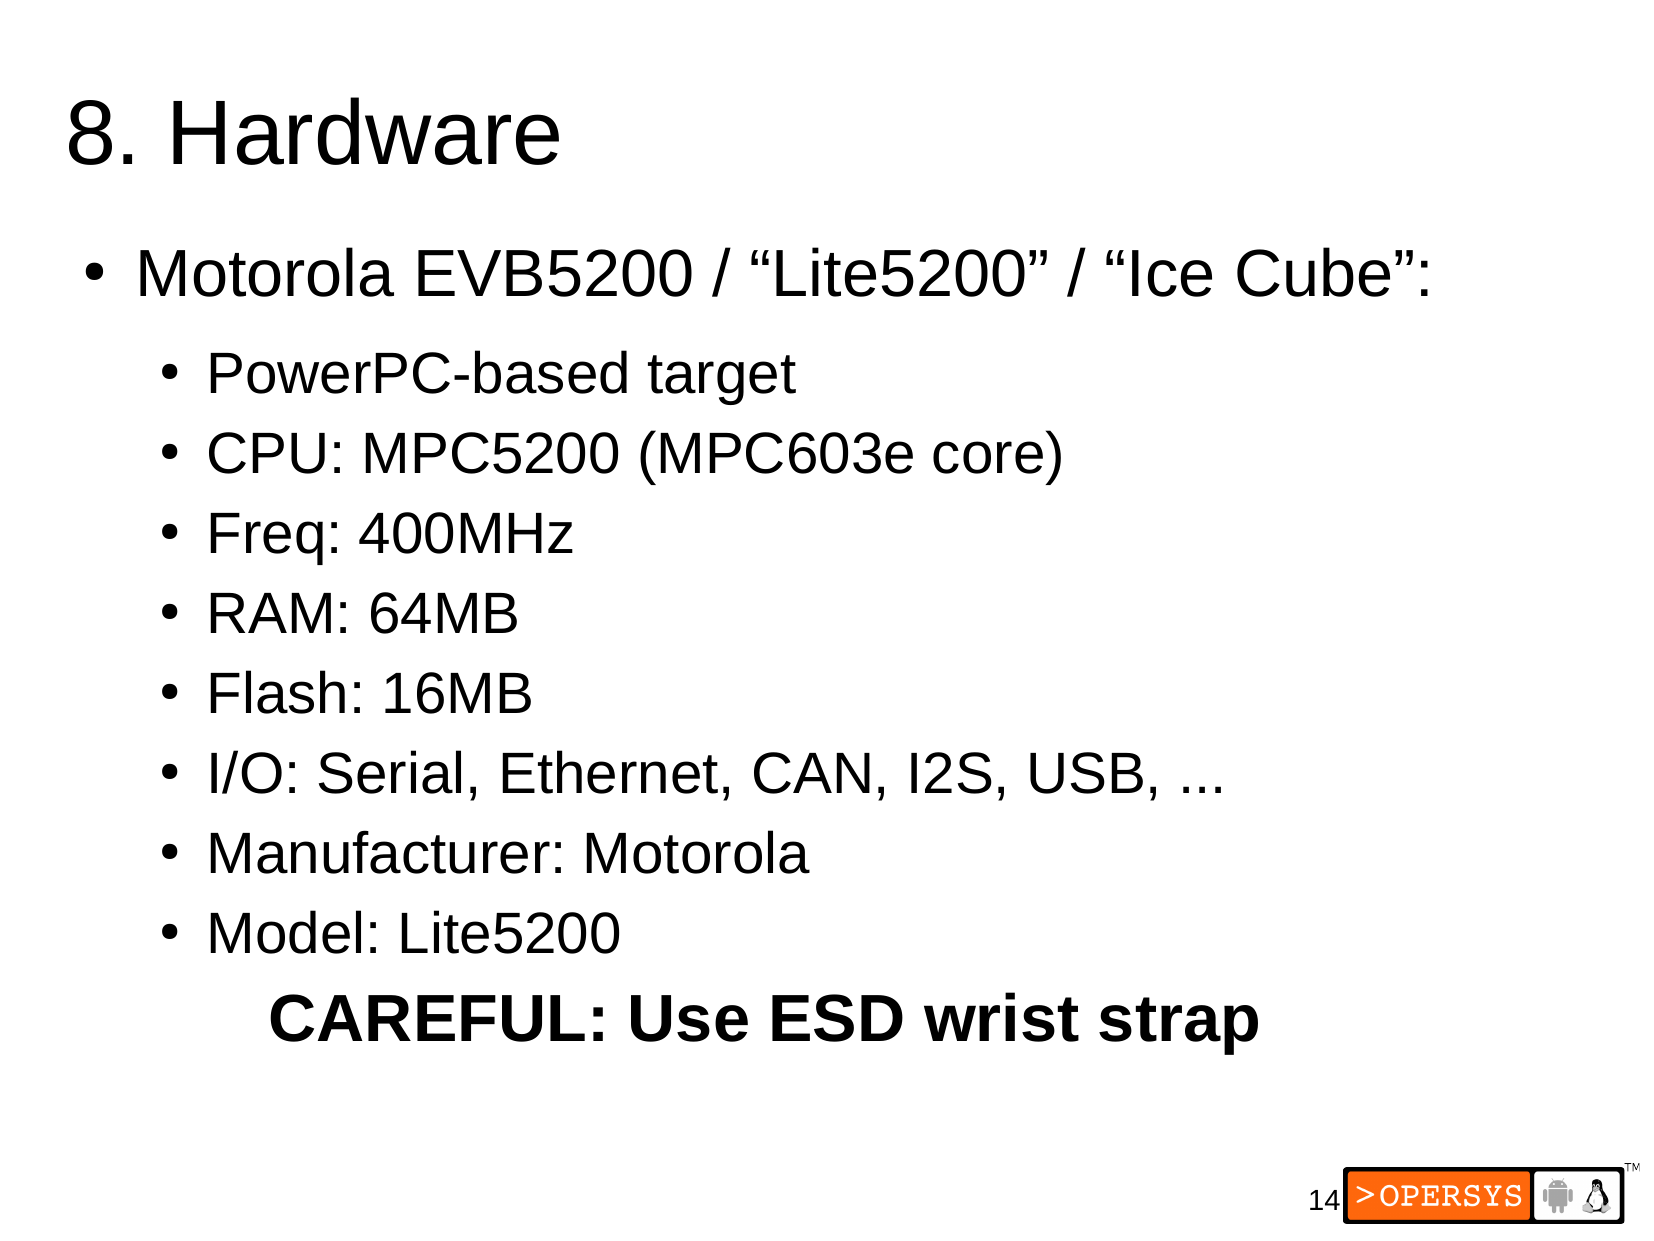

8. Hardware
# Motorola EVB5200 / “Lite5200” / “Ice Cube”:
PowerPC-based target
CPU: MPC5200 (MPC603e core)
Freq: 400MHz
RAM: 64MB
Flash: 16MB
I/O: Serial, Ethernet, CAN, I2S, USB, ...
Manufacturer: Motorola
Model: Lite5200
CAREFUL: Use ESD wrist strap